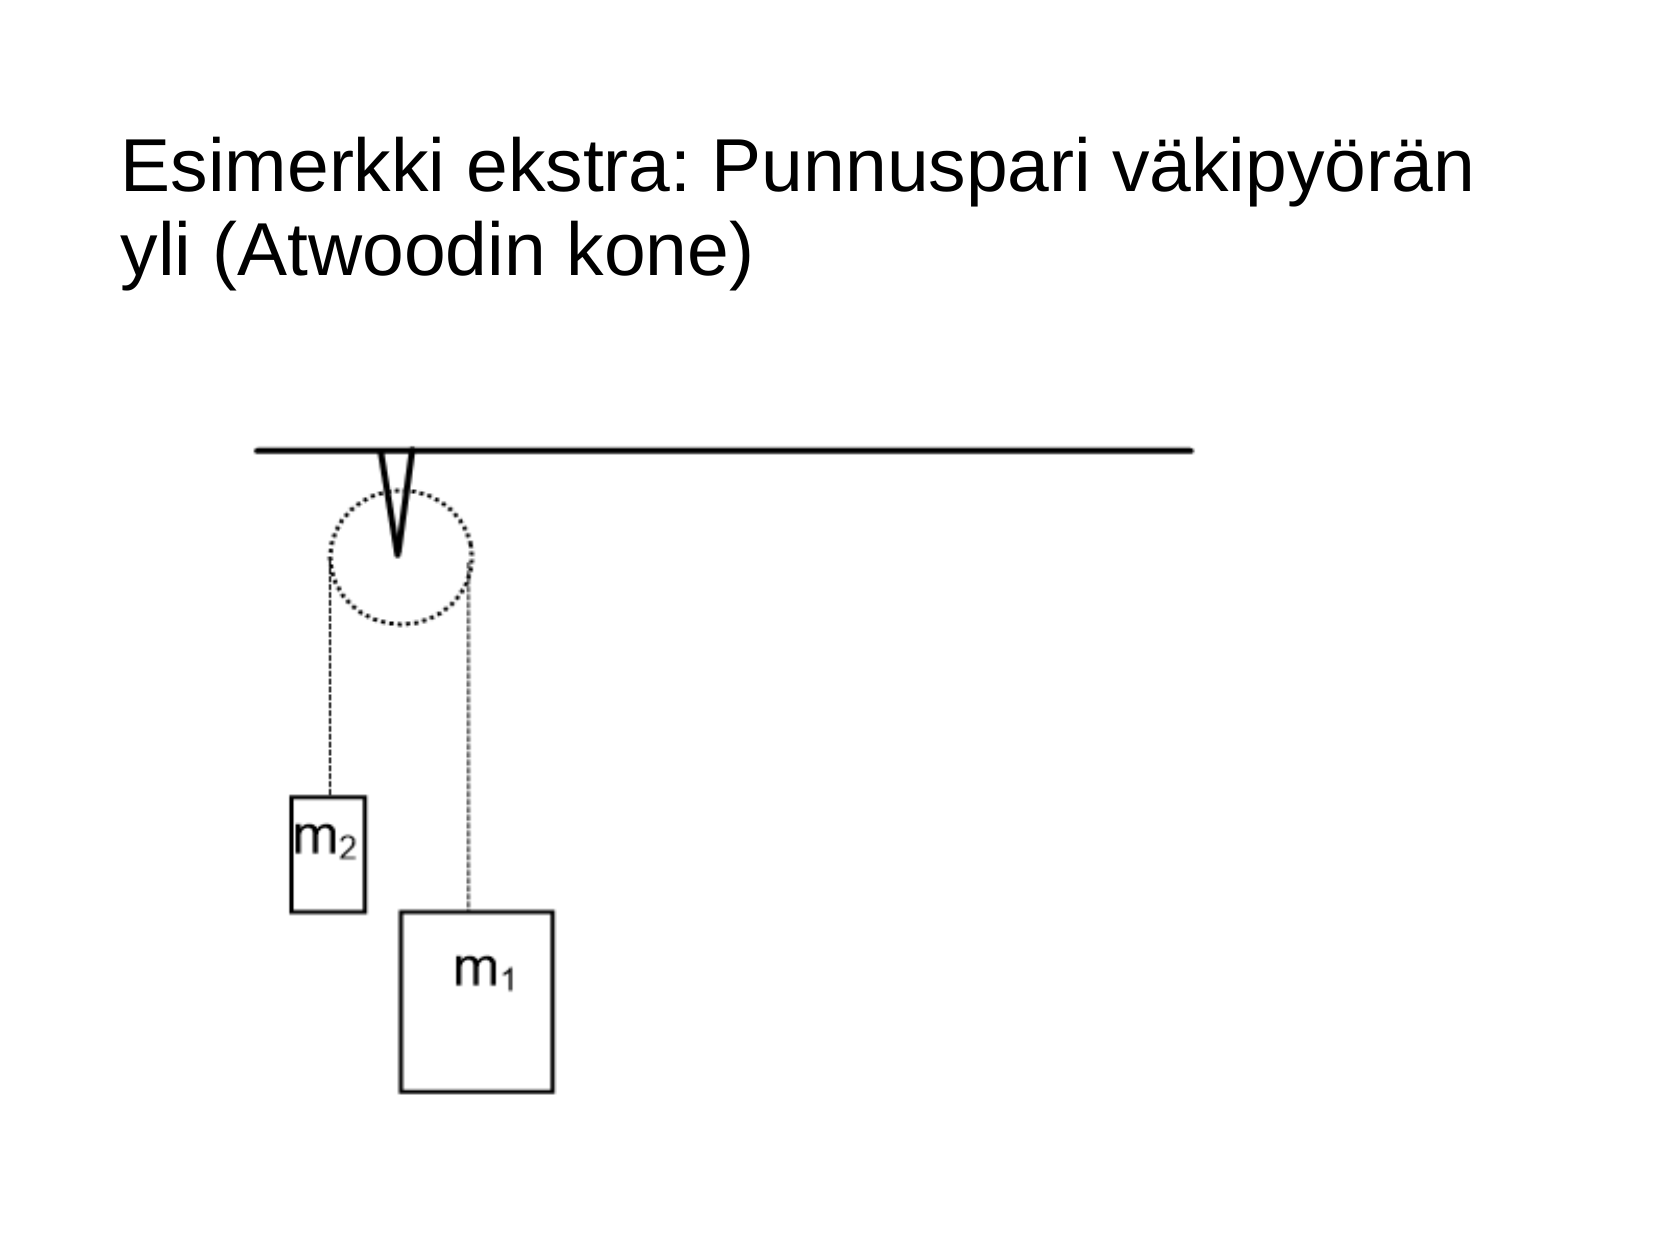

Esimerkki ekstra: Punnuspari väkipyörän yli (Atwoodin kone)